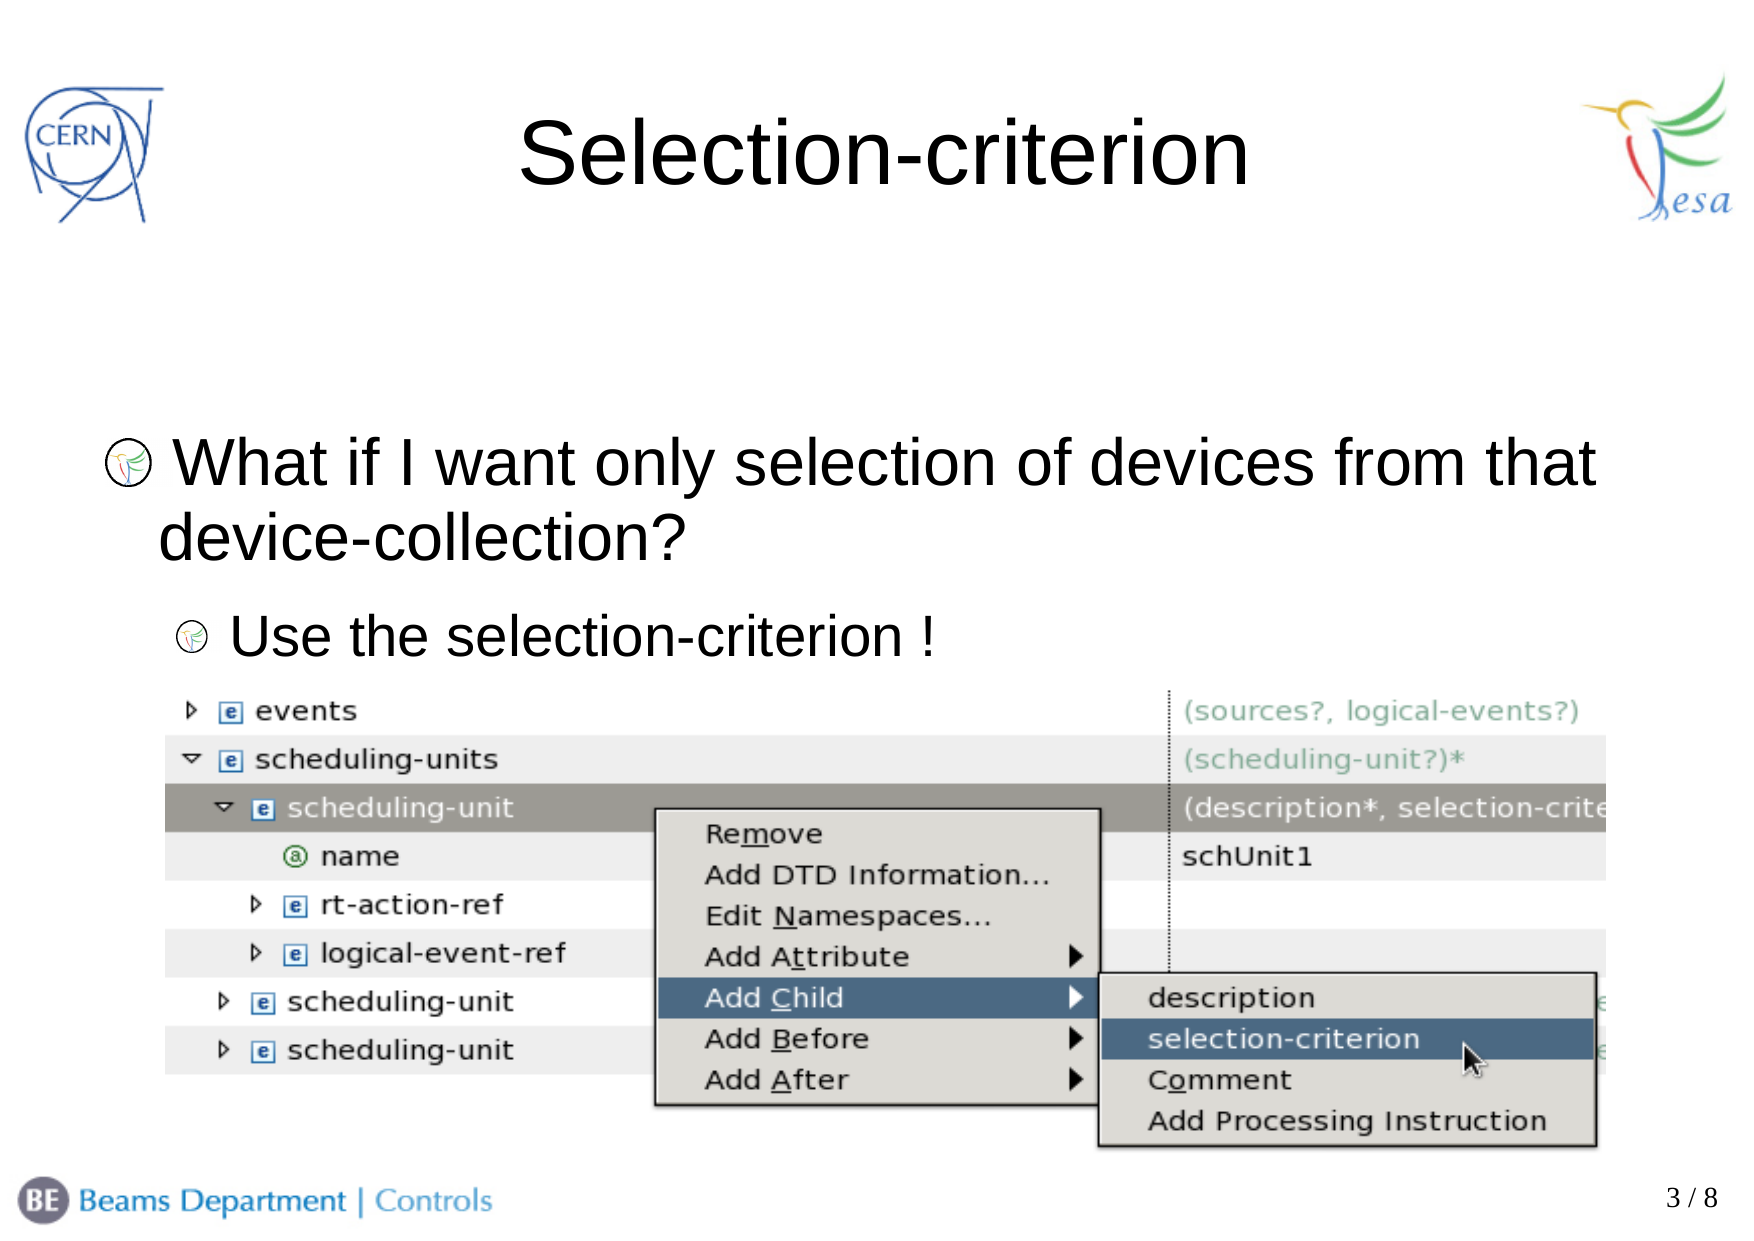

# Selection-criterion
What if I want only selection of devices from that device-collection?
Use the selection-criterion !
3